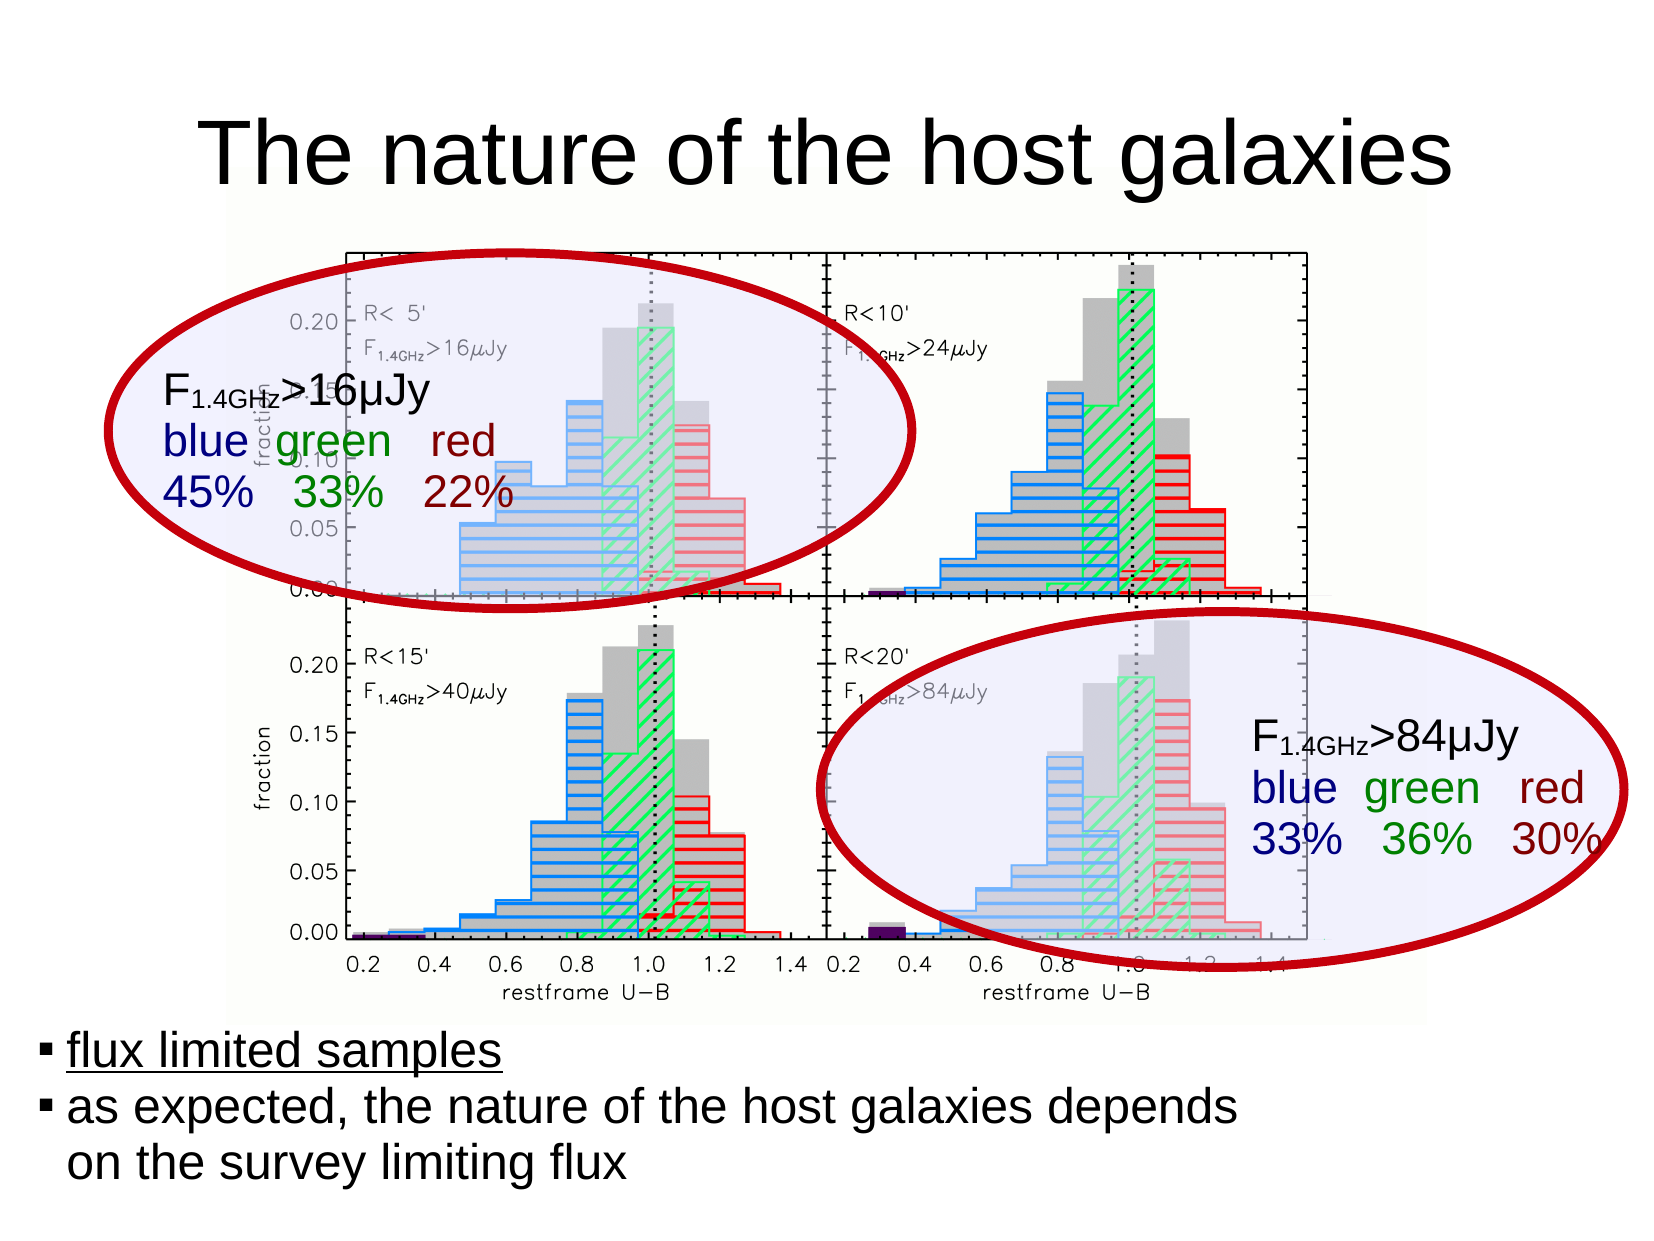

# The nature of the host galaxies
F1.4GHz>16μJy
blue green red
45% 33% 22%
F1.4GHz>84μJy
blue green red
33% 36% 30%
 flux limited samples
 as expected, the nature of the host galaxies depends
 on the survey limiting flux